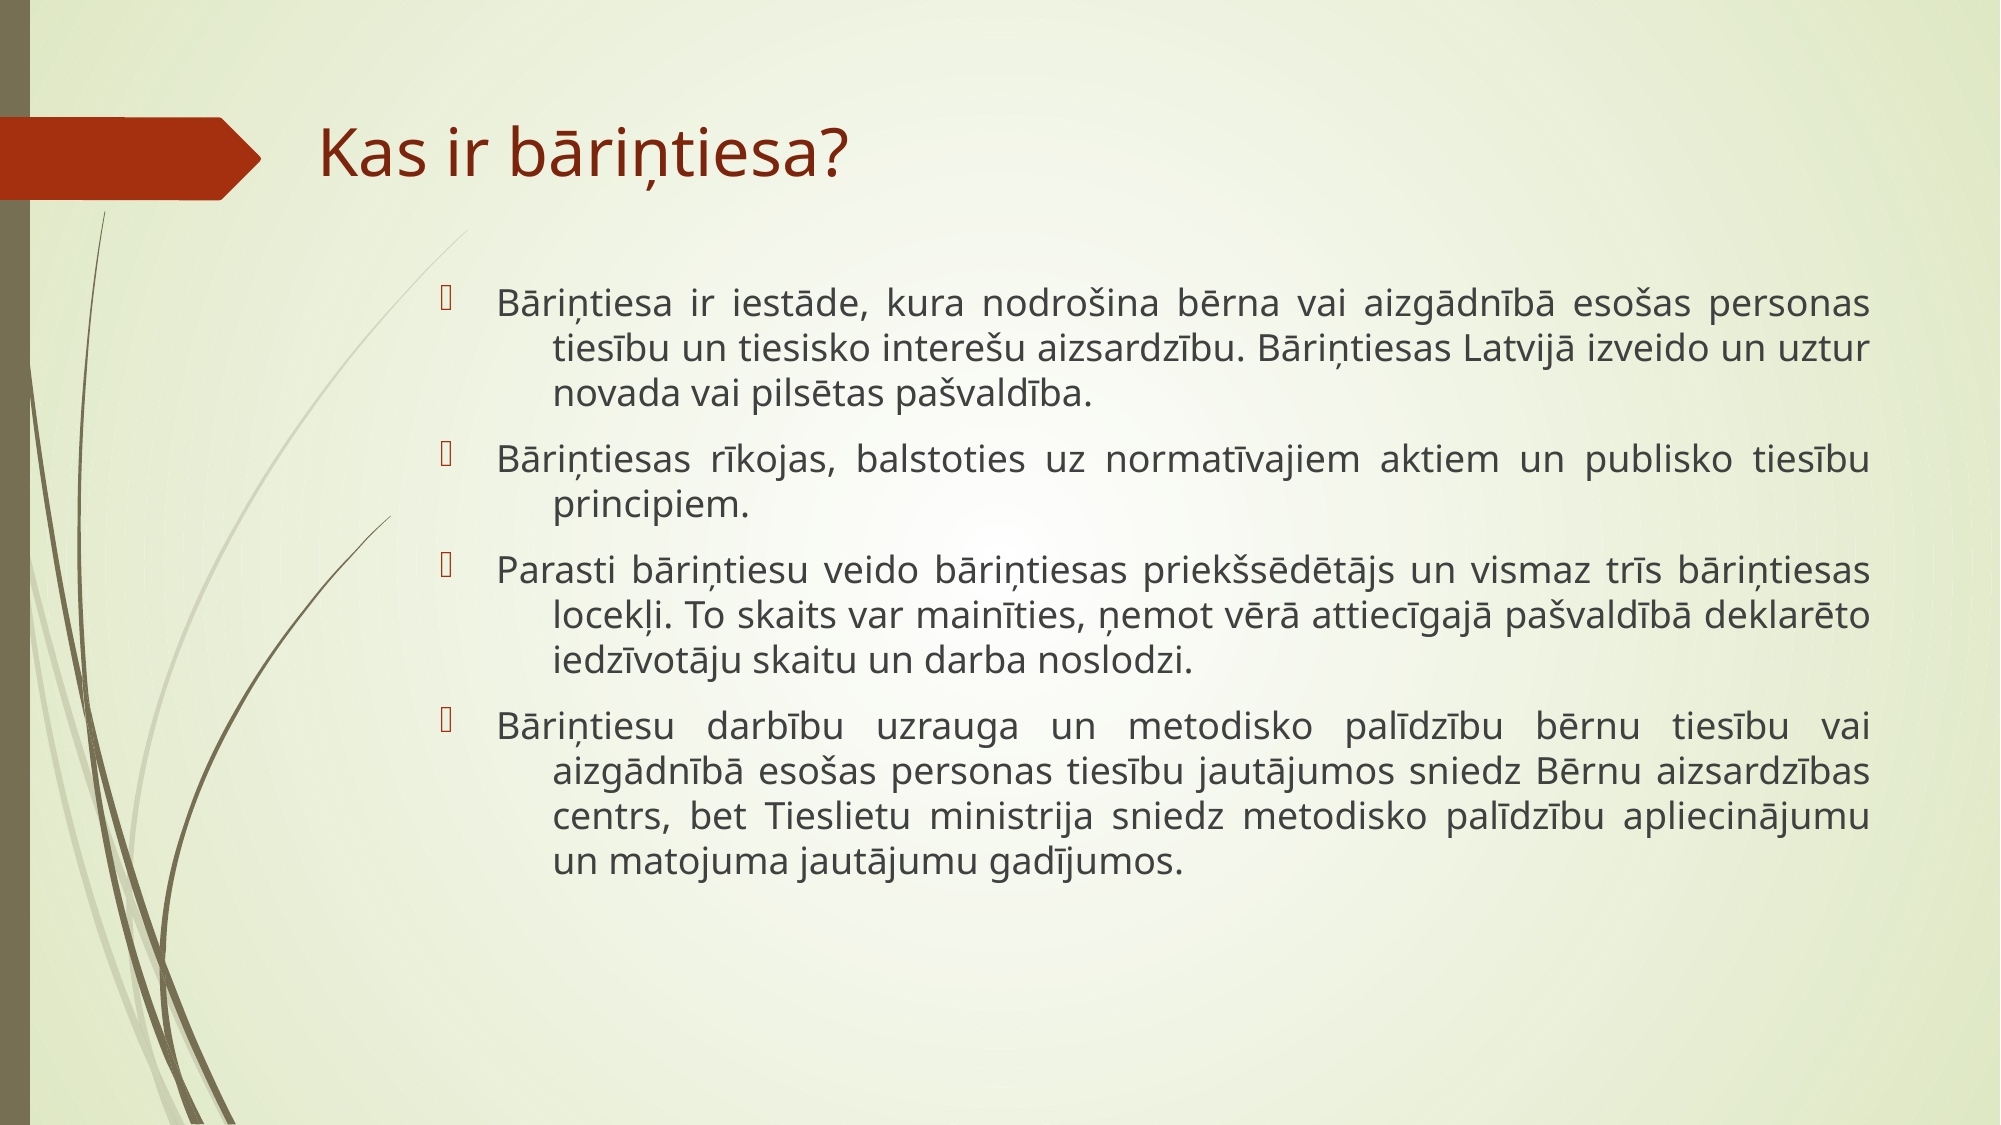

# Kas ir bāriņtiesa?
Bāriņtiesa ir iestāde, kura nodrošina bērna vai aizgādnībā esošas personas tiesību un tiesisko interešu aizsardzību. Bāriņtiesas Latvijā izveido un uztur novada vai pilsētas pašvaldība.
Bāriņtiesas rīkojas, balstoties uz normatīvajiem aktiem un publisko tiesību principiem.
Parasti bāriņtiesu veido bāriņtiesas priekšsēdētājs un vismaz trīs bāriņtiesas locekļi. To skaits var mainīties, ņemot vērā attiecīgajā pašvaldībā deklarēto iedzīvotāju skaitu un darba noslodzi.
Bāriņtiesu darbību uzrauga un metodisko palīdzību bērnu tiesību vai aizgādnībā esošas personas tiesību jautājumos sniedz Bērnu aizsardzības centrs, bet Tieslietu ministrija sniedz metodisko palīdzību apliecinājumu un matojuma jautājumu gadījumos.